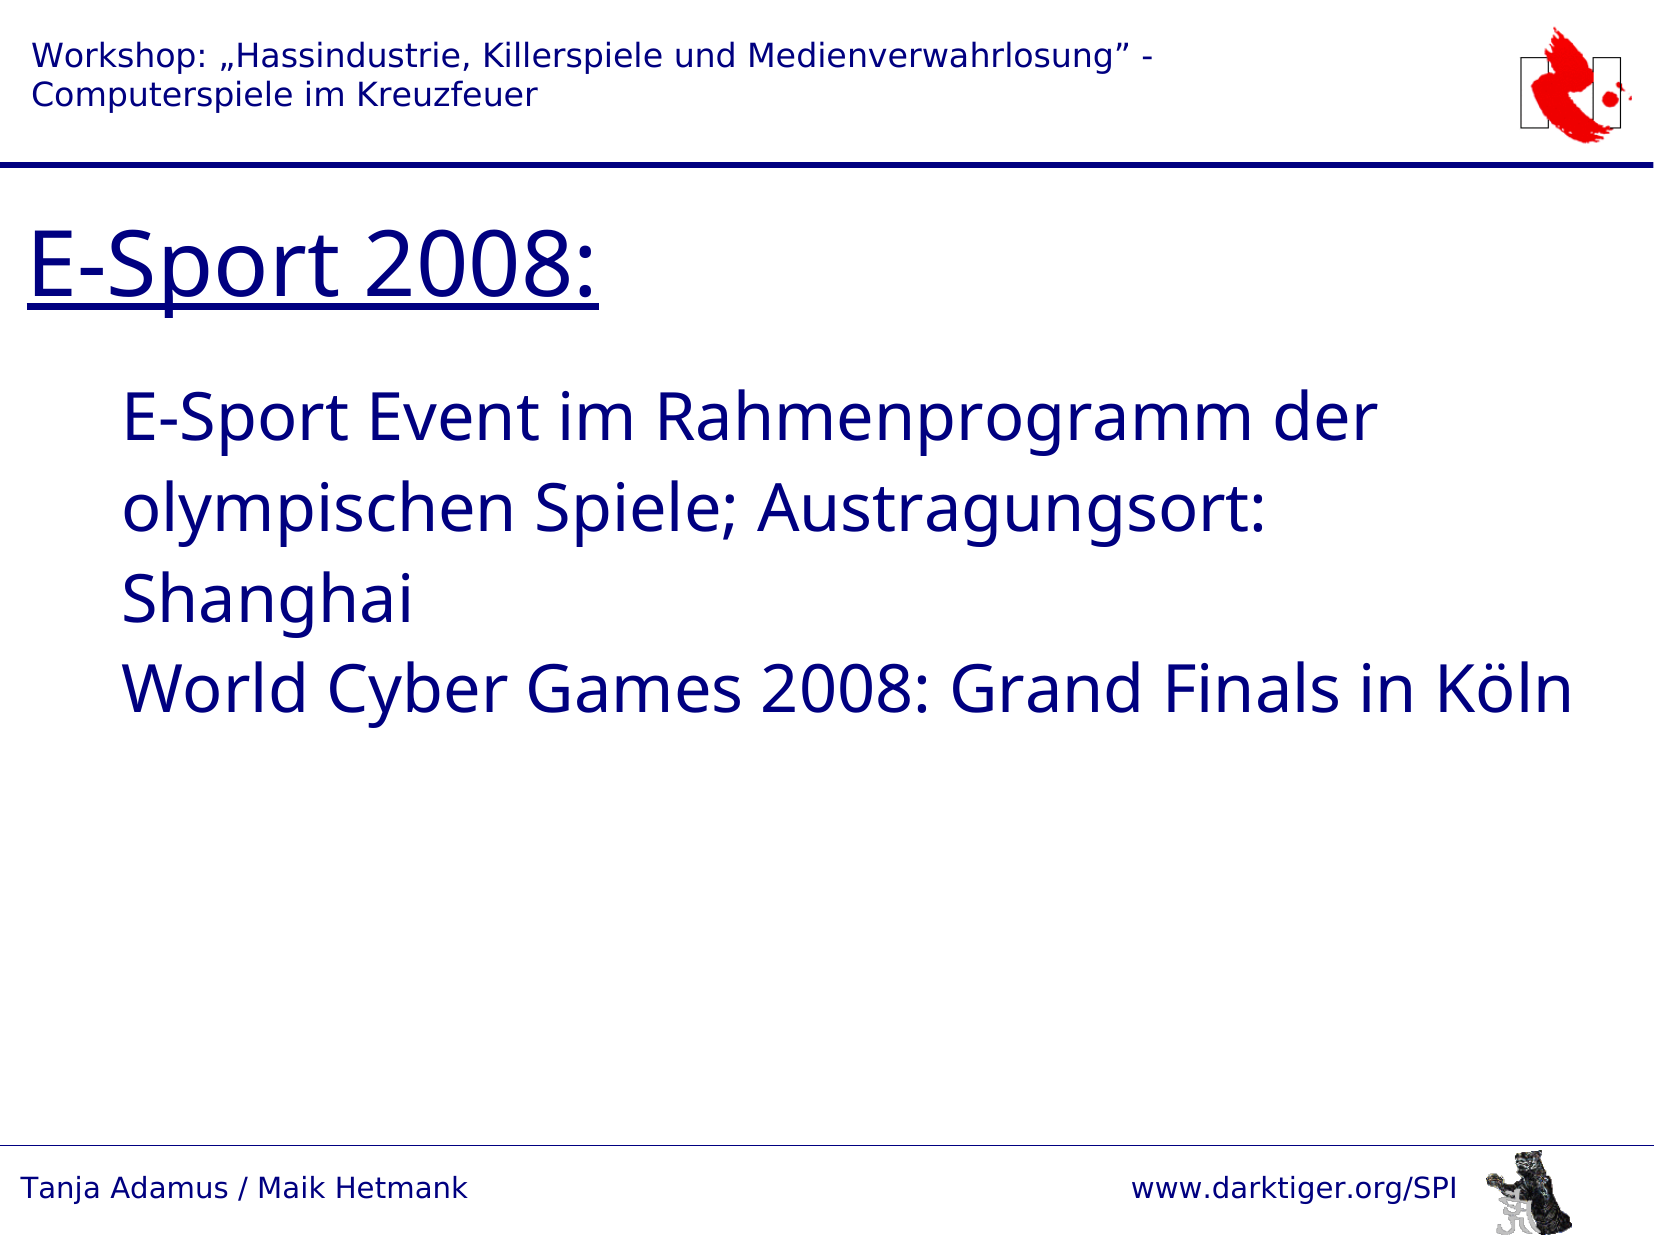

Workshop: „Hassindustrie, Killerspiele und Medienverwahrlosung” - Computerspiele im Kreuzfeuer
E-Sport 2008:
E-Sport Event im Rahmenprogramm der olympischen Spiele; Austragungsort: Shanghai
World Cyber Games 2008: Grand Finals in Köln